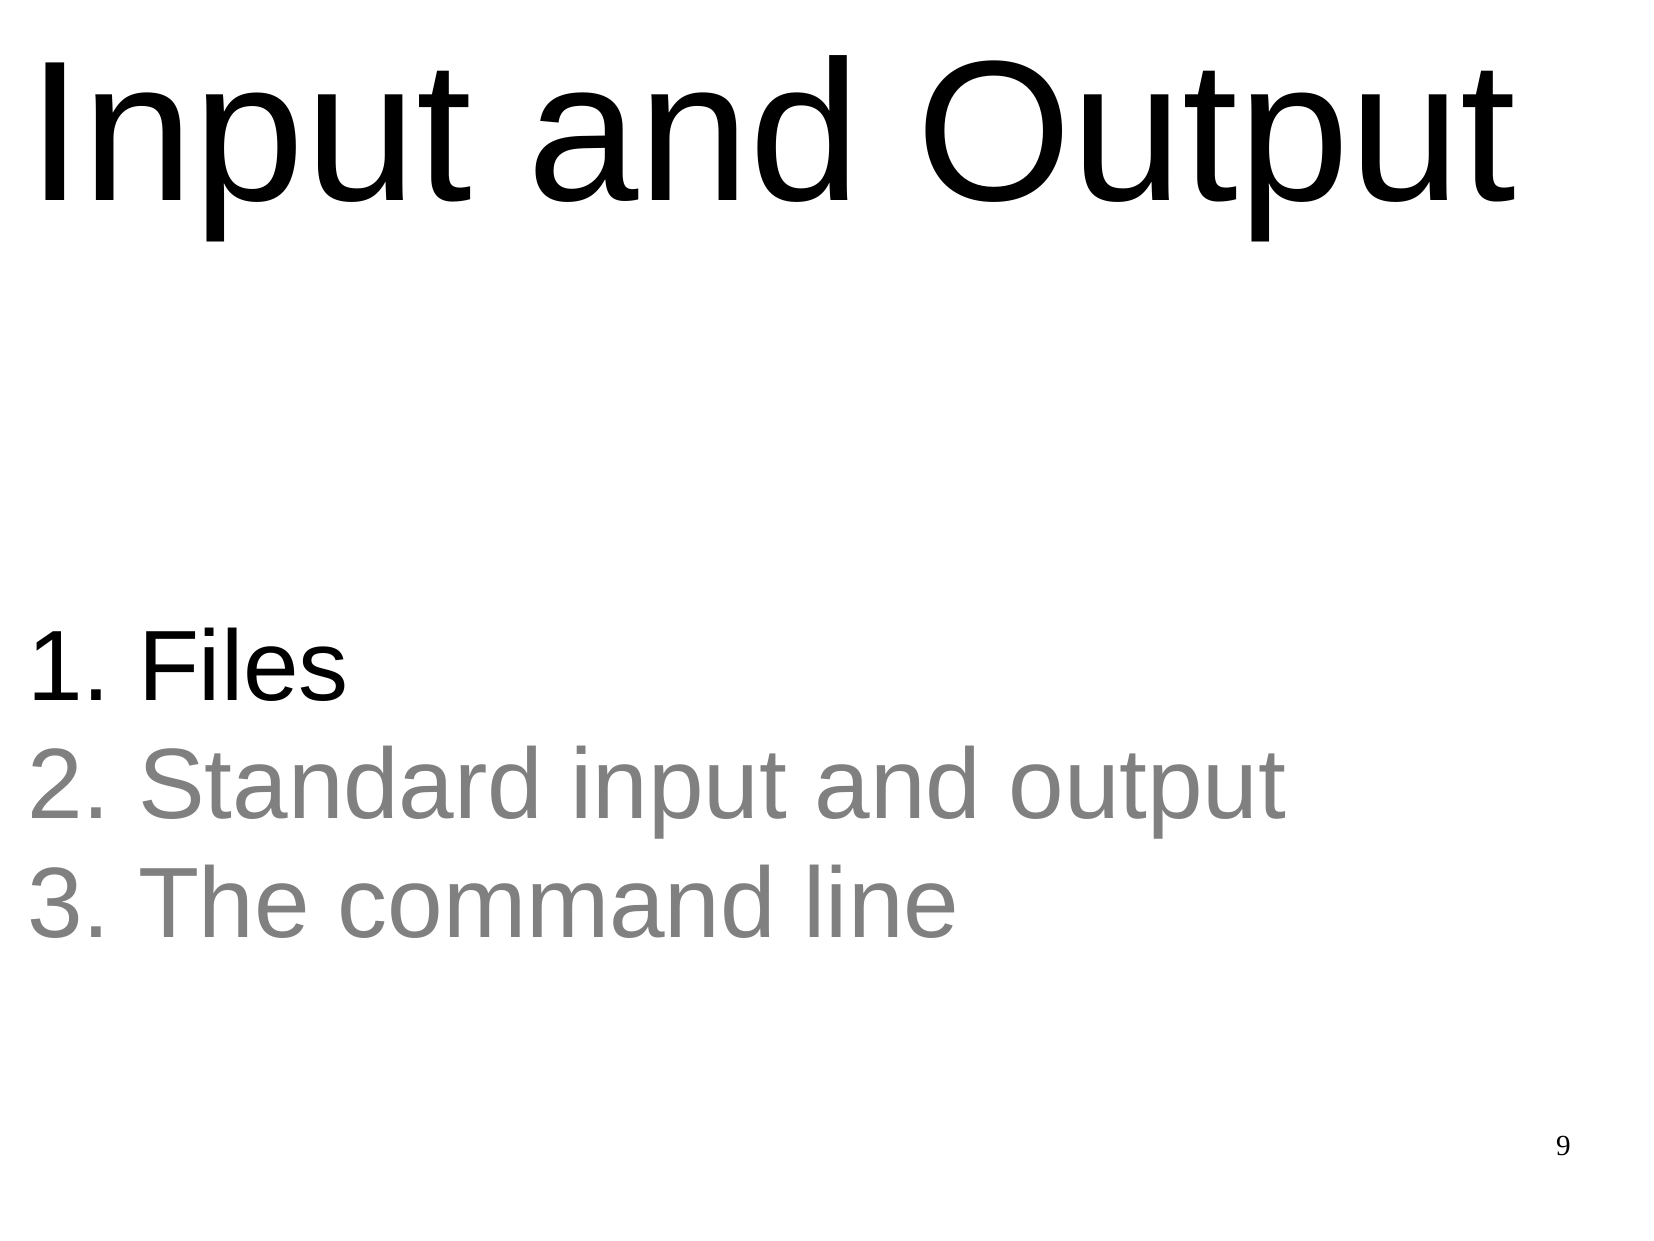

Input and Output
1. Files
2. Standard input and output
3. The command line
9